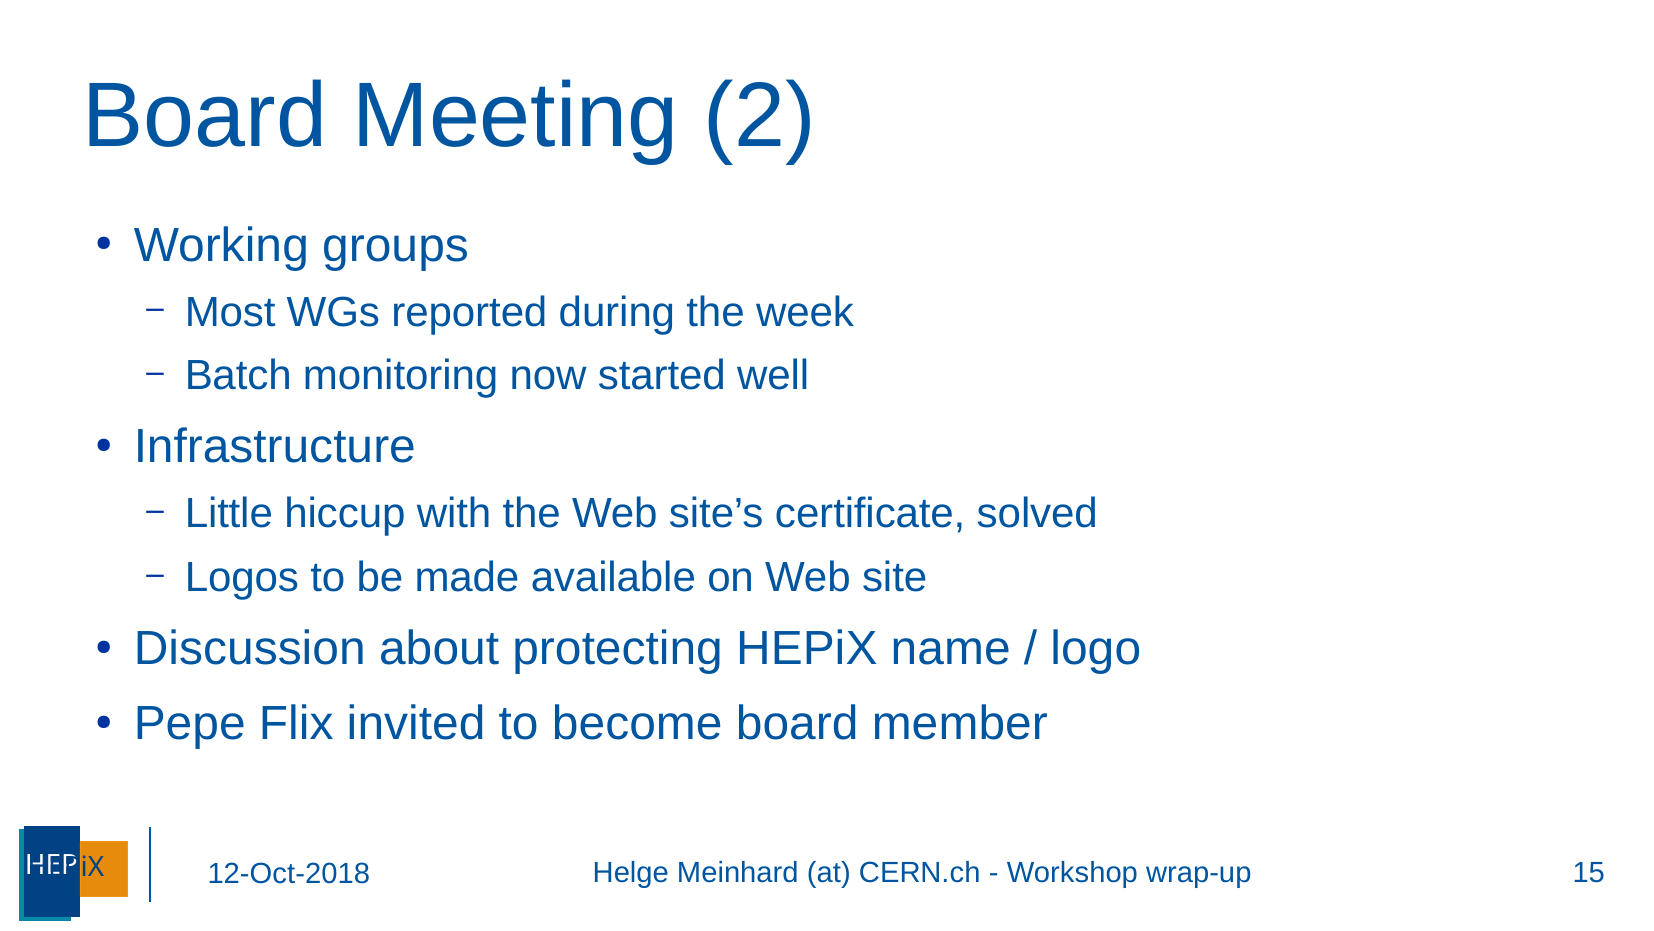

# Board Meeting (2)
Working groups
Most WGs reported during the week
Batch monitoring now started well
Infrastructure
Little hiccup with the Web site’s certificate, solved
Logos to be made available on Web site
Discussion about protecting HEPiX name / logo
Pepe Flix invited to become board member
Helge Meinhard (at) CERN.ch - Workshop wrap-up
15
12-Oct-2018